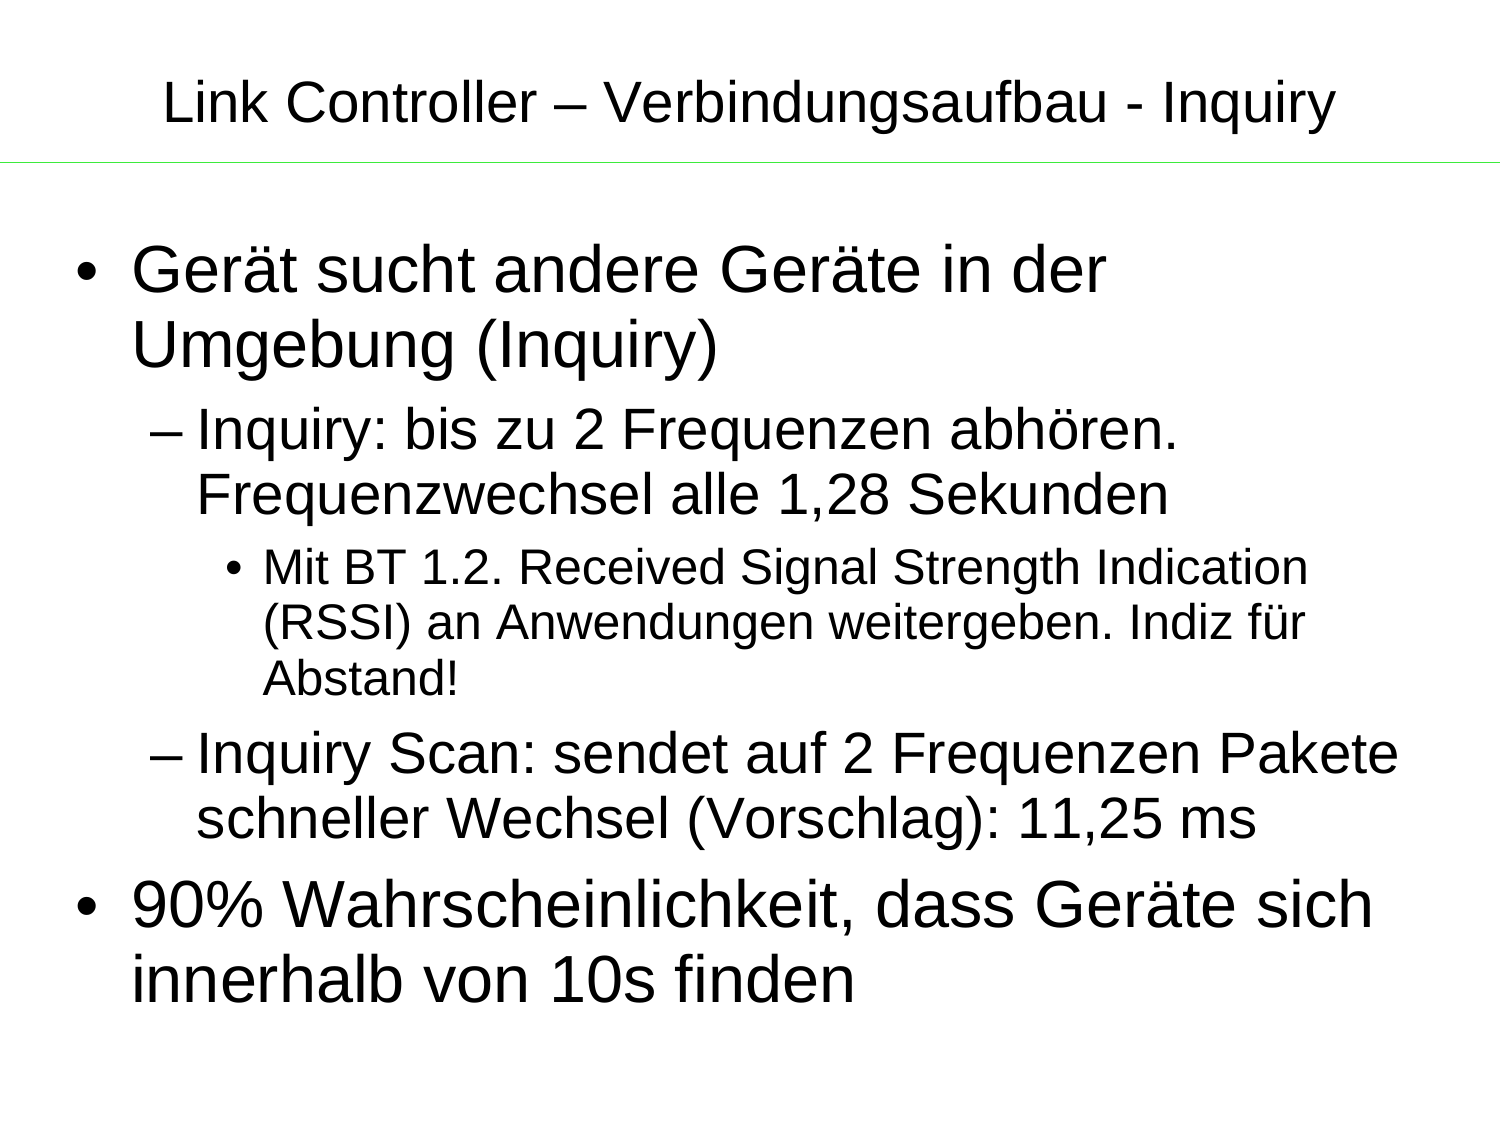

# Link Controller – Verbindungsaufbau - Inquiry
Gerät sucht andere Geräte in der Umgebung (Inquiry)
Inquiry: bis zu 2 Frequenzen abhören. Frequenzwechsel alle 1,28 Sekunden
Mit BT 1.2. Received Signal Strength Indication (RSSI) an Anwendungen weitergeben. Indiz für Abstand!
Inquiry Scan: sendet auf 2 Frequenzen Pakete
schneller Wechsel (Vorschlag): 11,25 ms
90% Wahrscheinlichkeit, dass Geräte sich innerhalb von 10s finden